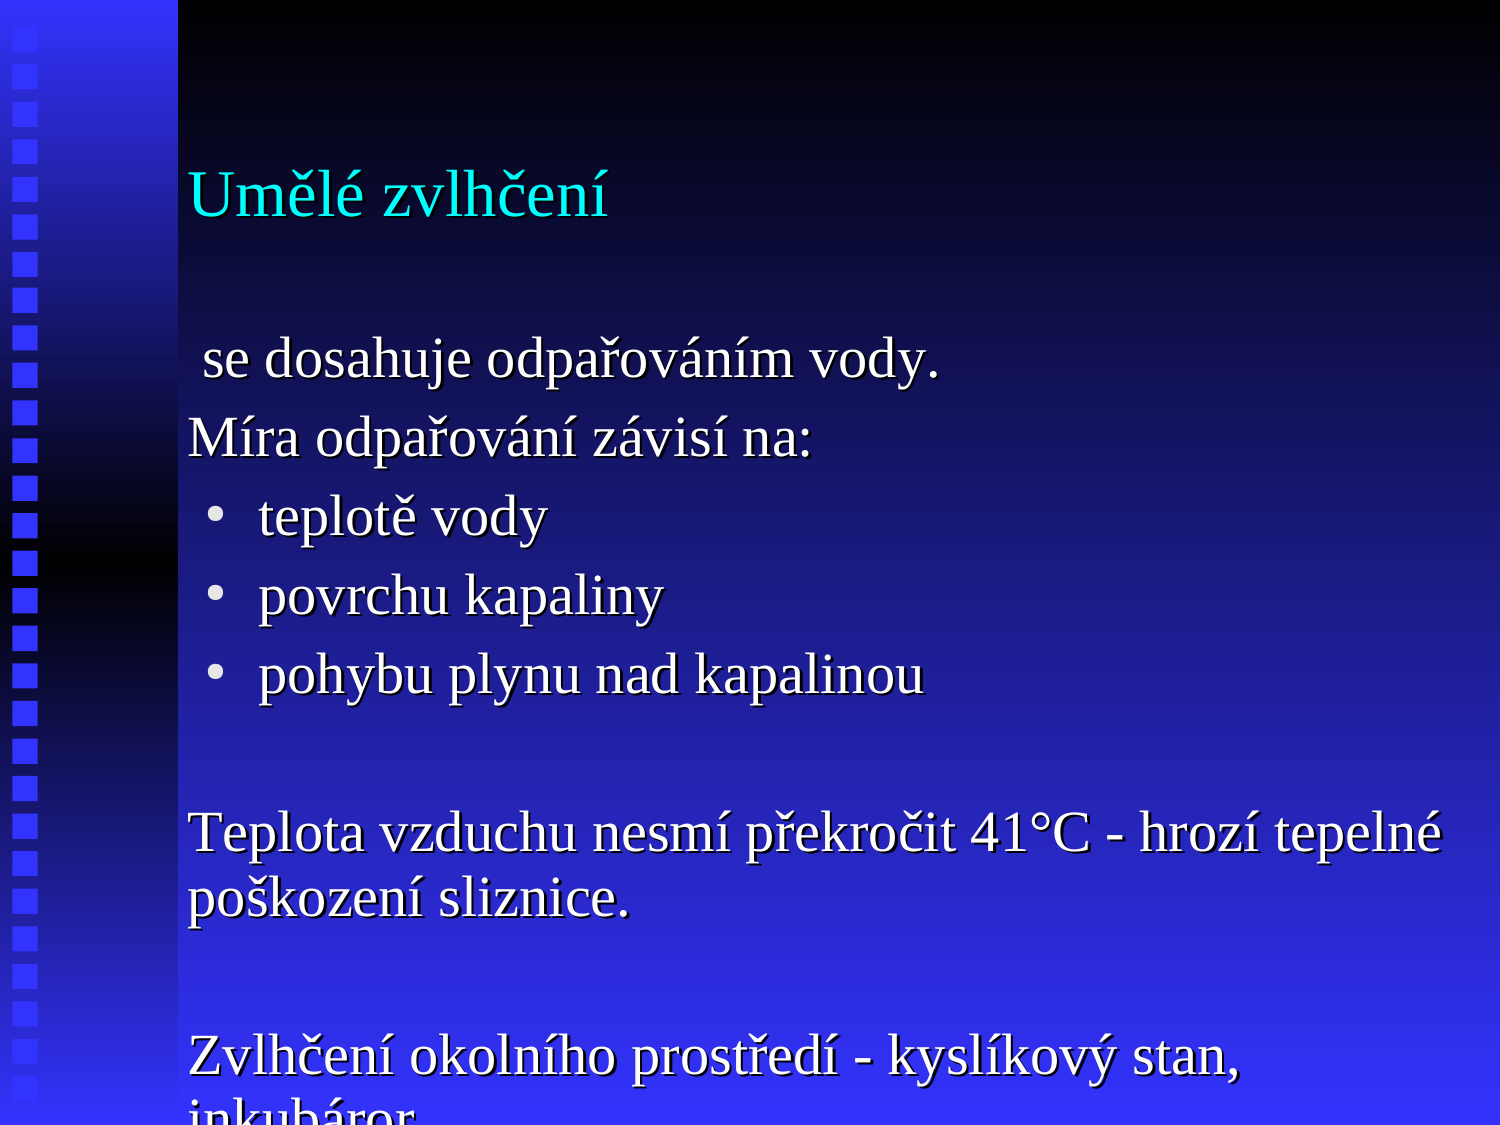

# Umělé zvlhčení
 se dosahuje odpařováním vody.
Míra odpařování závisí na:
teplotě vody
povrchu kapaliny
pohybu plynu nad kapalinou
Teplota vzduchu nesmí překročit 41°C - hrozí tepelné poškození sliznice.
Zvlhčení okolního prostředí - kyslíkový stan, inkubáror